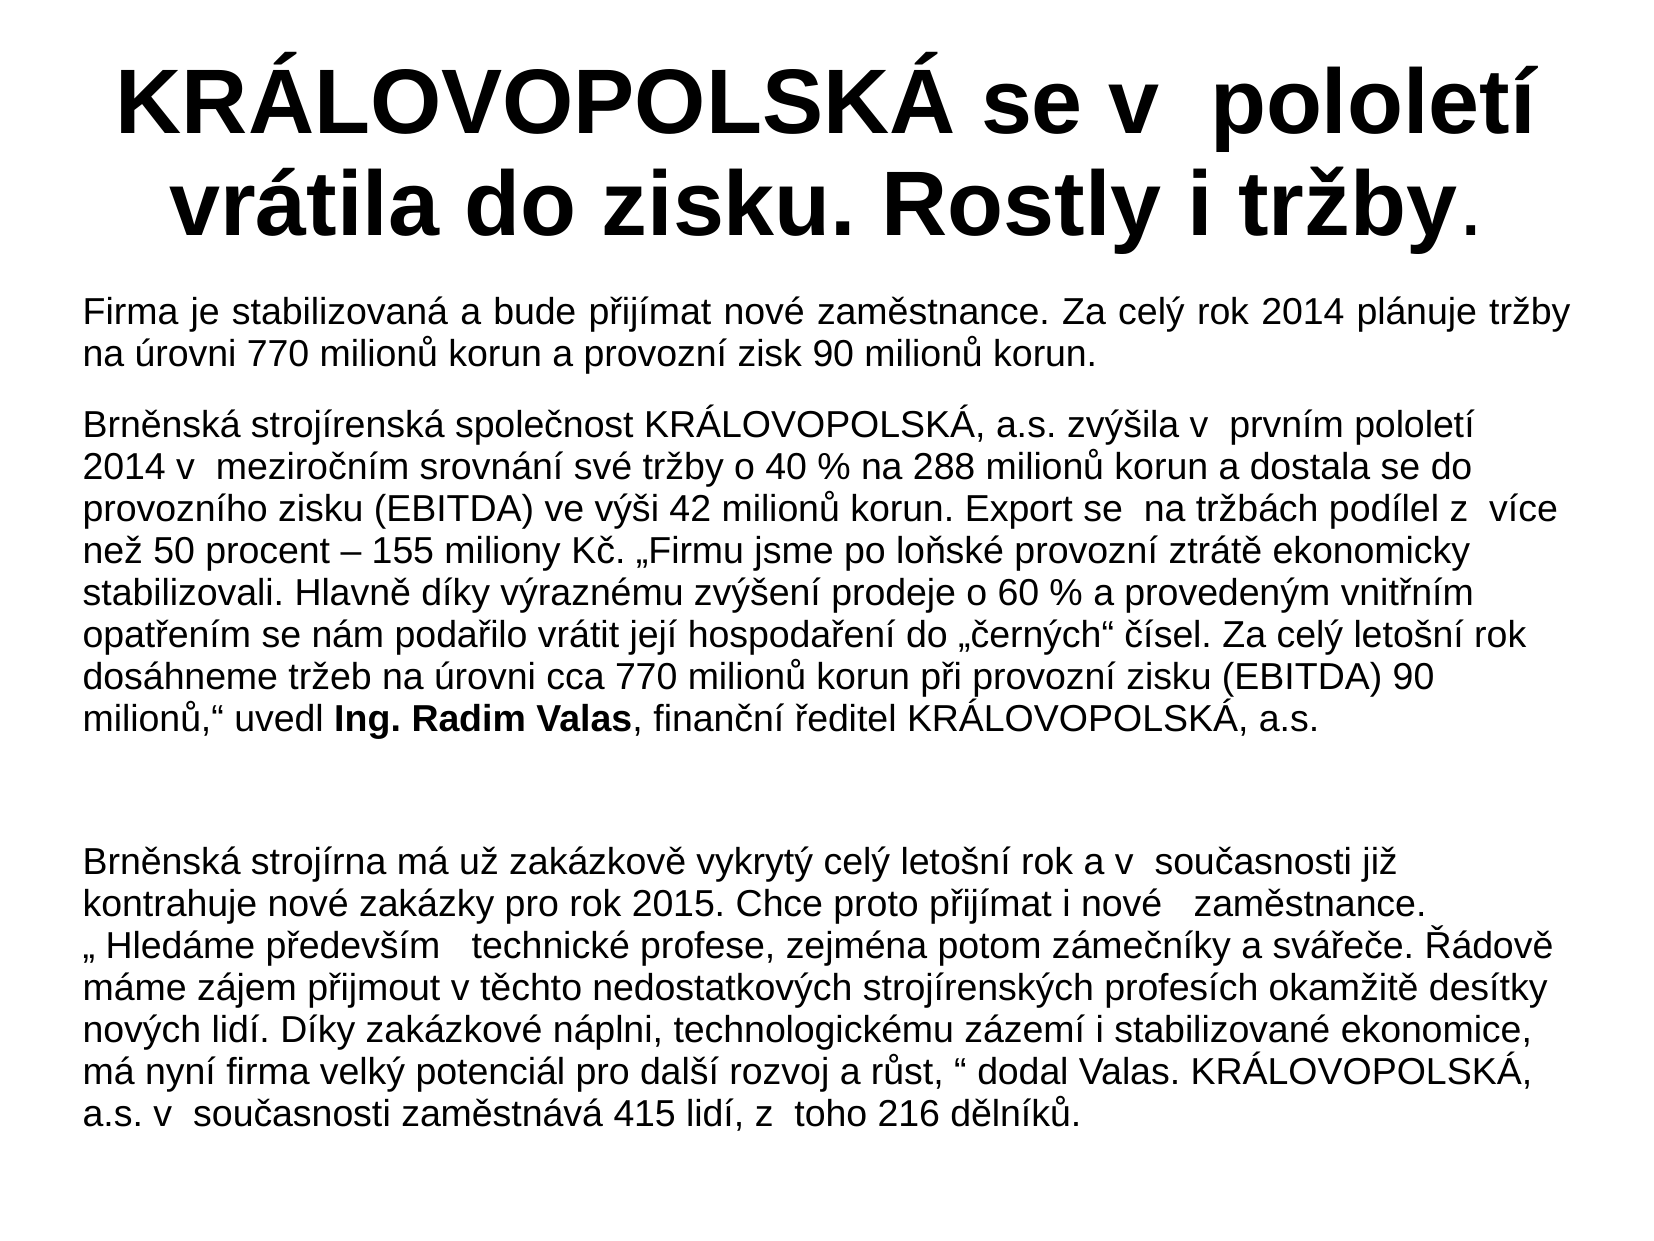

# KRÁLOVOPOLSKÁ se v  pololetí vrátila do zisku. Rostly i tržby.
Firma je stabilizovaná a bude přijímat nové zaměstnance. Za celý rok 2014 plánuje tržby na úrovni 770 milionů korun a provozní zisk 90 milionů korun.
Brněnská strojírenská společnost KRÁLOVOPOLSKÁ, a.s. zvýšila v  prvním pololetí 2014 v  meziročním srovnání své tržby o 40 % na 288 milionů korun a dostala se do provozního zisku (EBITDA) ve výši 42 milionů korun. Export se  na tržbách podílel z  více než 50 procent – 155 miliony Kč. „Firmu jsme po loňské provozní ztrátě ekonomicky stabilizovali. Hlavně díky výraznému zvýšení prodeje o 60 % a provedeným vnitřním opatřením se nám podařilo vrátit její hospodaření do „černých“ čísel. Za celý letošní rok dosáhneme tržeb na úrovni cca 770 milionů korun při provozní zisku (EBITDA) 90 milionů,“ uvedl Ing. Radim Valas, finanční ředitel KRÁLOVOPOLSKÁ, a.s.
Brněnská strojírna má už zakázkově vykrytý celý letošní rok a v  současnosti již kontrahuje nové zakázky pro rok 2015. Chce proto přijímat i nové  zaměstnance. „ Hledáme především  technické profese, zejména potom zámečníky a svářeče. Řádově máme zájem přijmout v těchto nedostatkových strojírenských profesích okamžitě desítky nových lidí. Díky zakázkové náplni, technologickému zázemí i stabilizované ekonomice, má nyní firma velký potenciál pro další rozvoj a růst, “ dodal Valas. KRÁLOVOPOLSKÁ, a.s. v  současnosti zaměstnává 415 lidí, z  toho 216 dělníků.